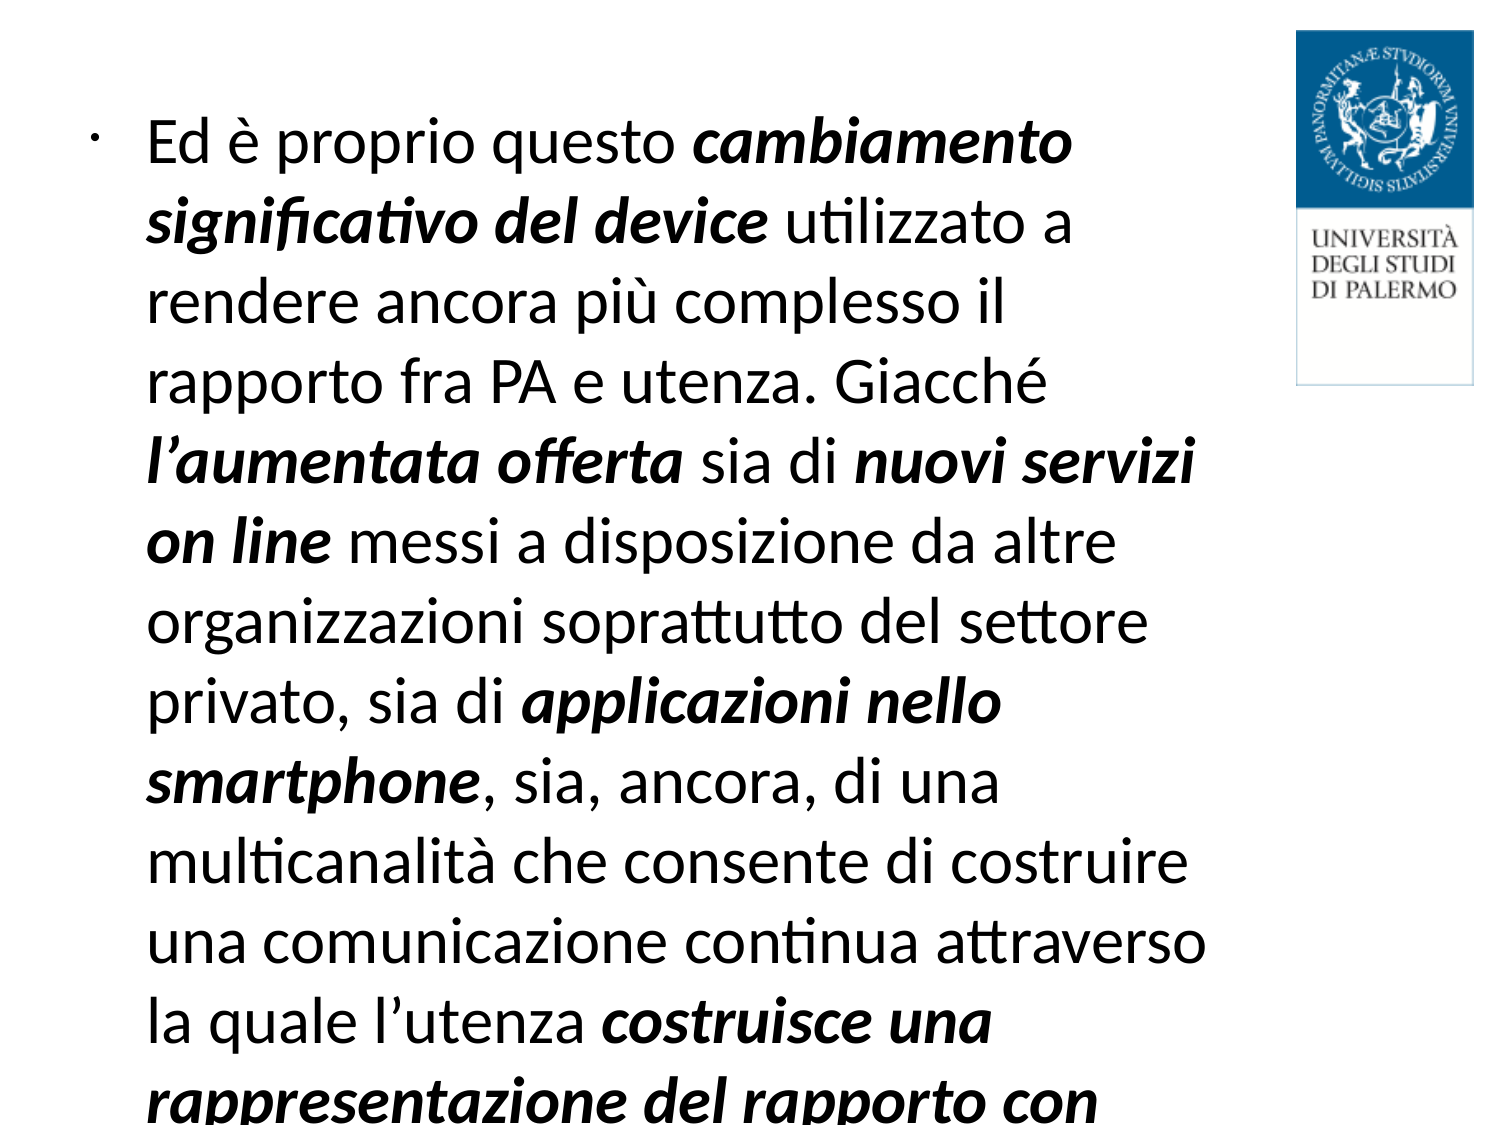

# Ed è proprio questo cambiamento significativo del device utilizzato a rendere ancora più complesso il rapporto fra PA e utenza. Giacché l’aumentata offerta sia di nuovi servizi on line messi a disposizione da altre organizzazioni soprattutto del settore privato, sia di applicazioni nello smartphone, sia, ancora, di una multicanalità che consente di costruire una comunicazione continua attraverso la quale l’utenza costruisce una rappresentazione del rapporto con l’interlocutore che assume un significato in genere molto più friendly, ha reso ancora meno elevata la distanza percepita fra gli interlocutori stessi, rendendo le stesse istituzioni, o almeno, una loro parte, anche se spesso solo apparentemente, più “prossime” di quanto non siano mai state nel passato